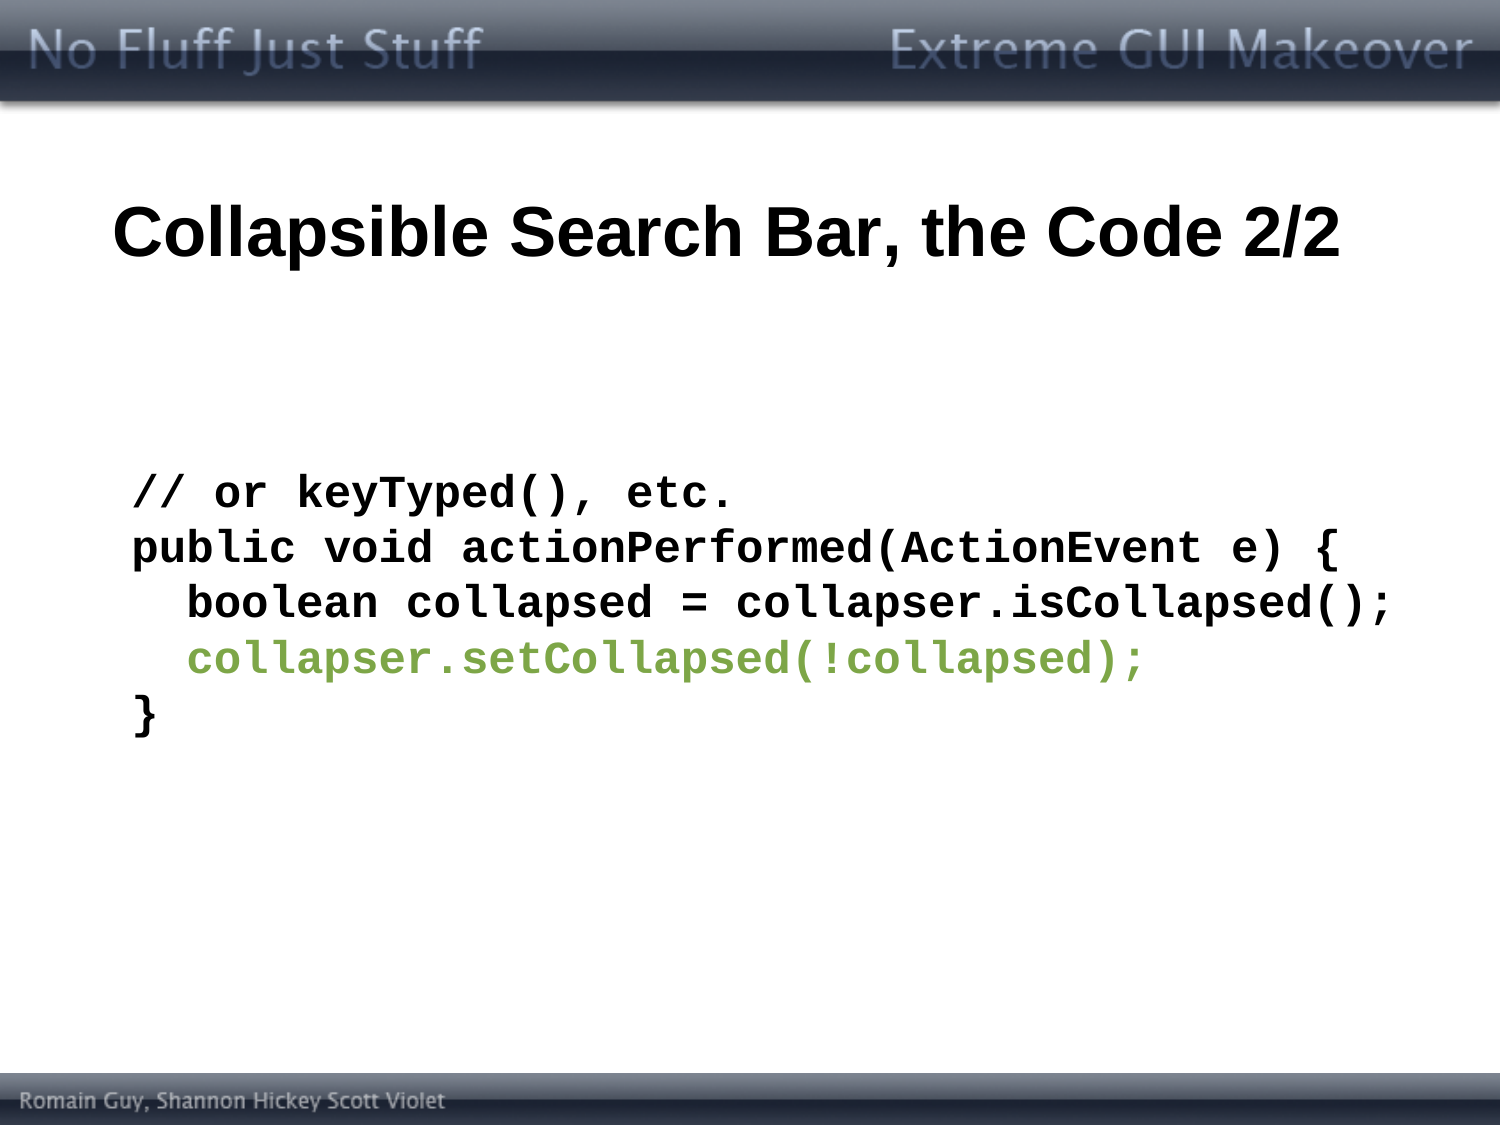

# Collapsible Search Bar, the Code 2/2
// or keyTyped(), etc.
public void actionPerformed(ActionEvent e) {
 boolean collapsed = collapser.isCollapsed();
 collapser.setCollapsed(!collapsed);
}